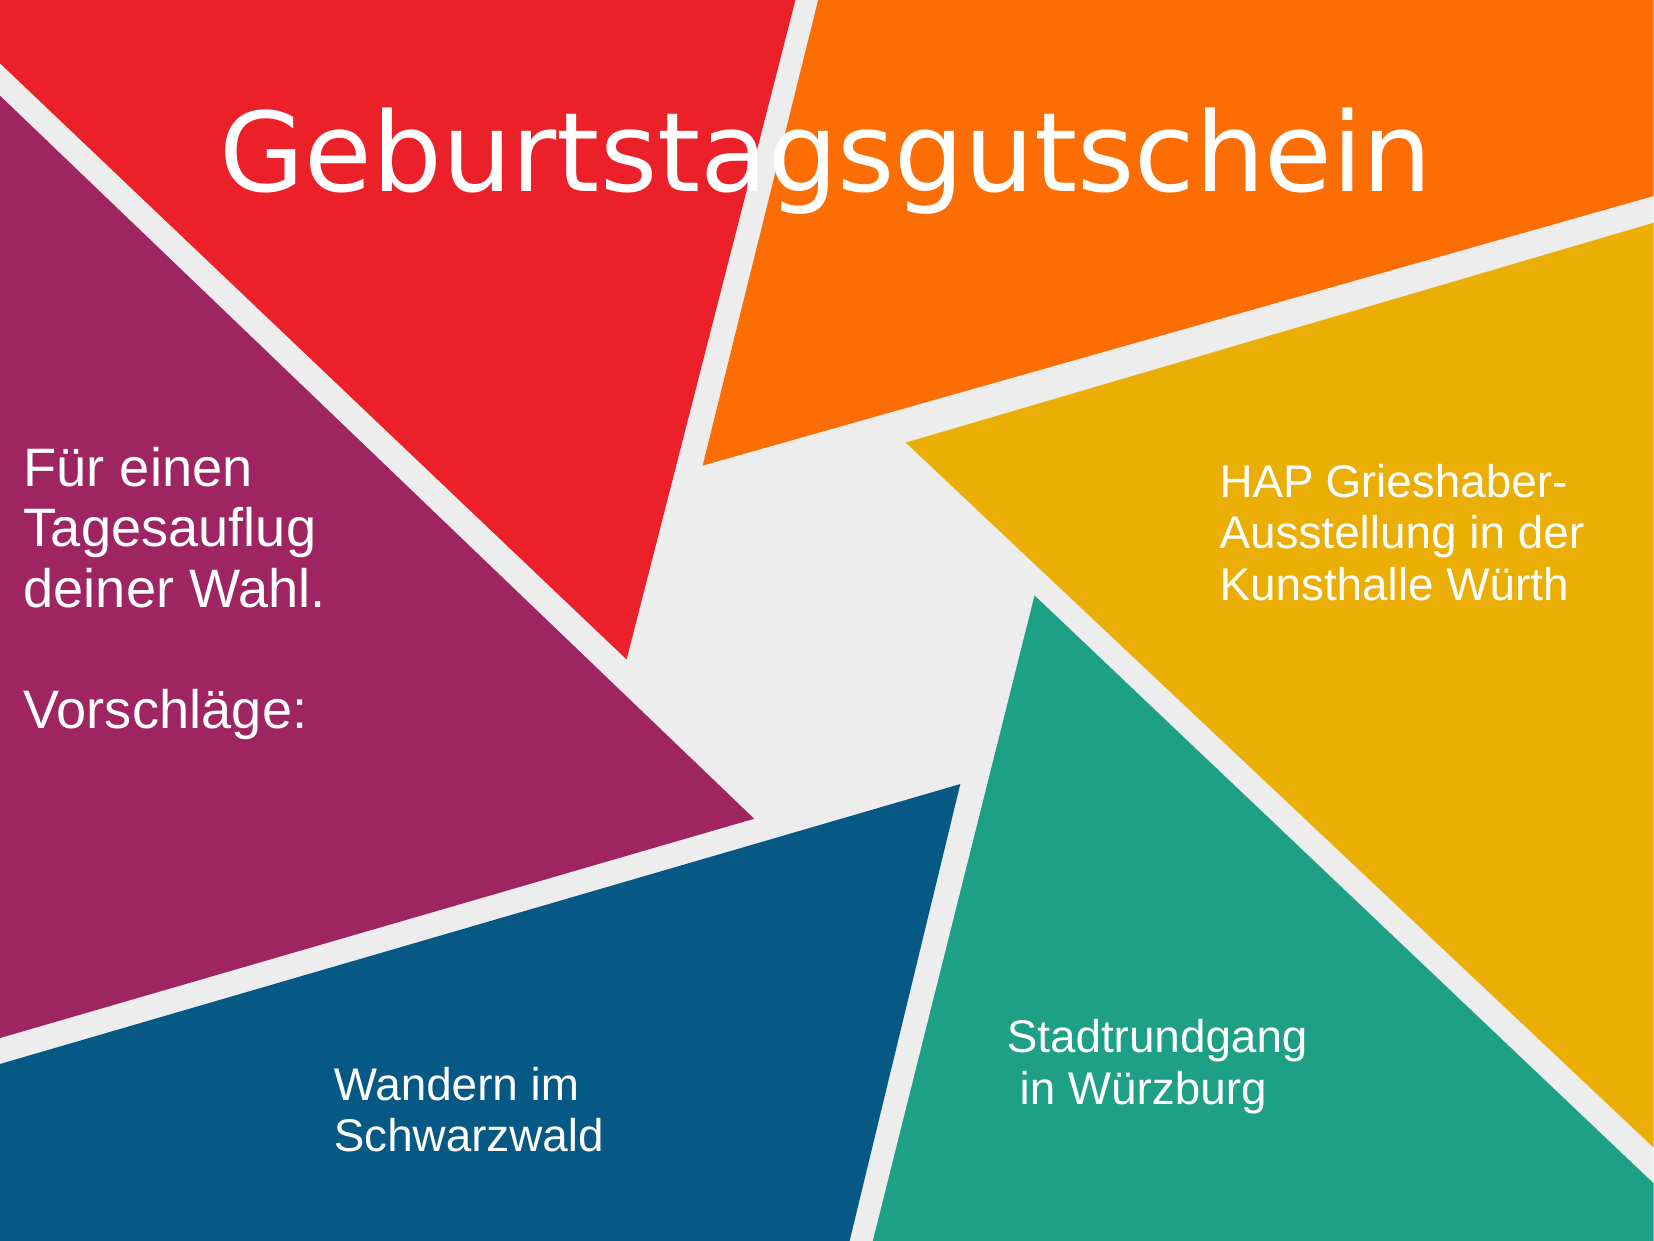

# Geburtstagsgutschein
Für einen Tagesauflug deiner Wahl.
Vorschläge:
HAP Grieshaber-Ausstellung in der Kunsthalle Würth
Stadtrundgang
 in Würzburg
Wandern im Schwarzwald